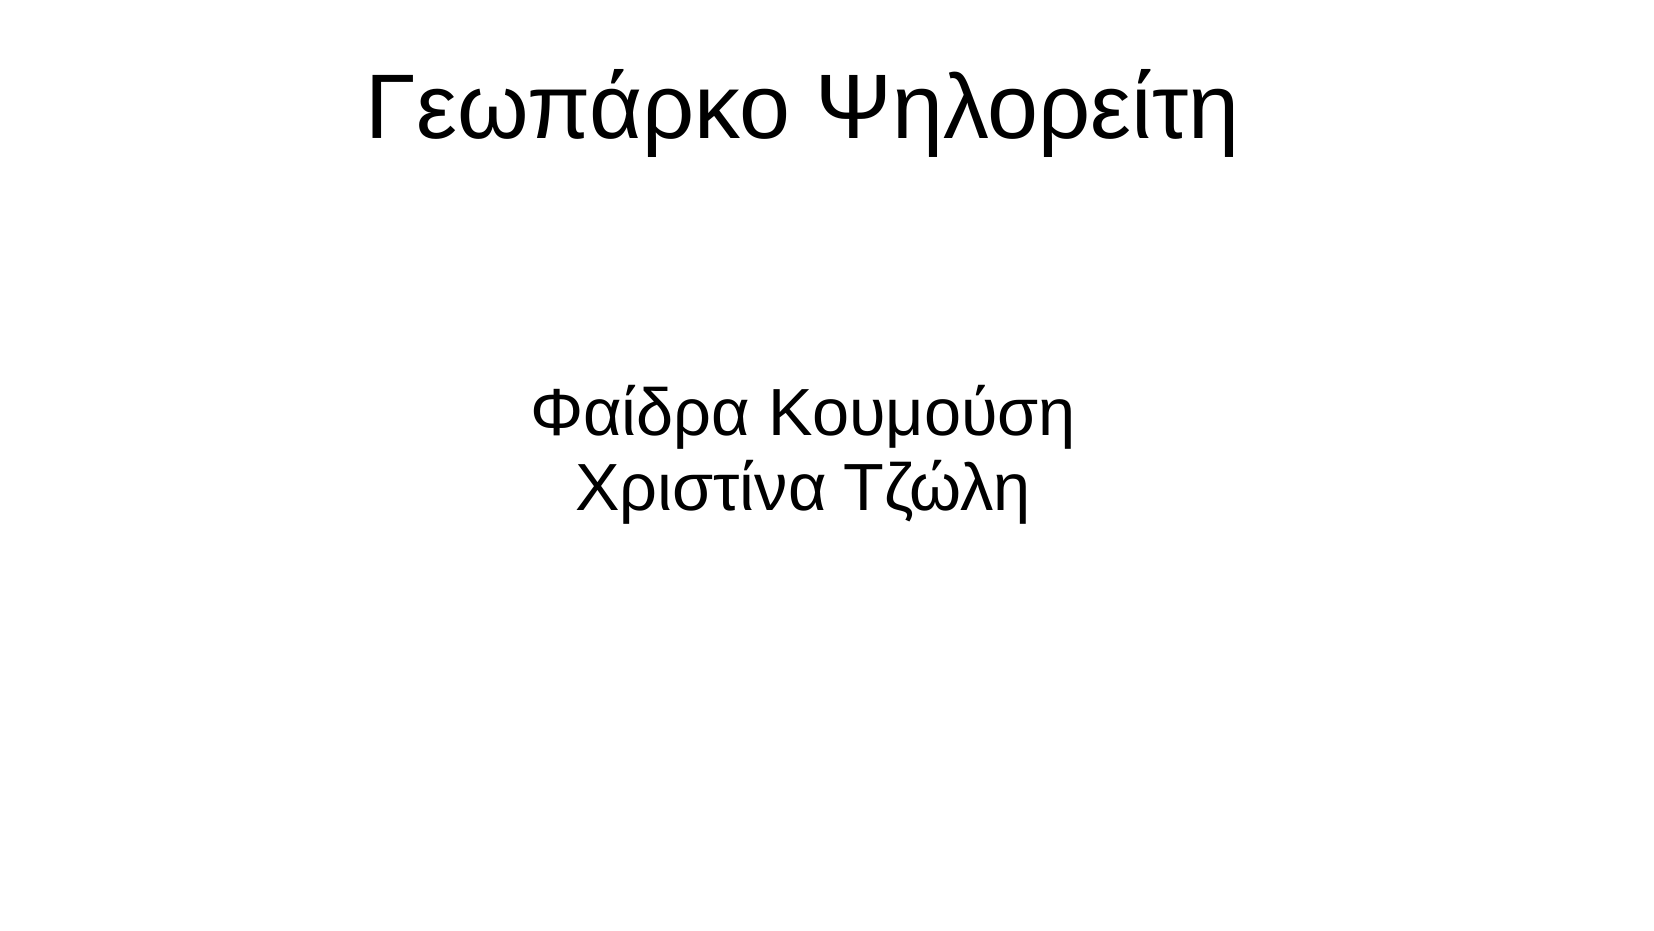

# Γεωπάρκο Ψηλορείτη
Φαίδρα Κουμούση
Χριστίνα Τζώλη